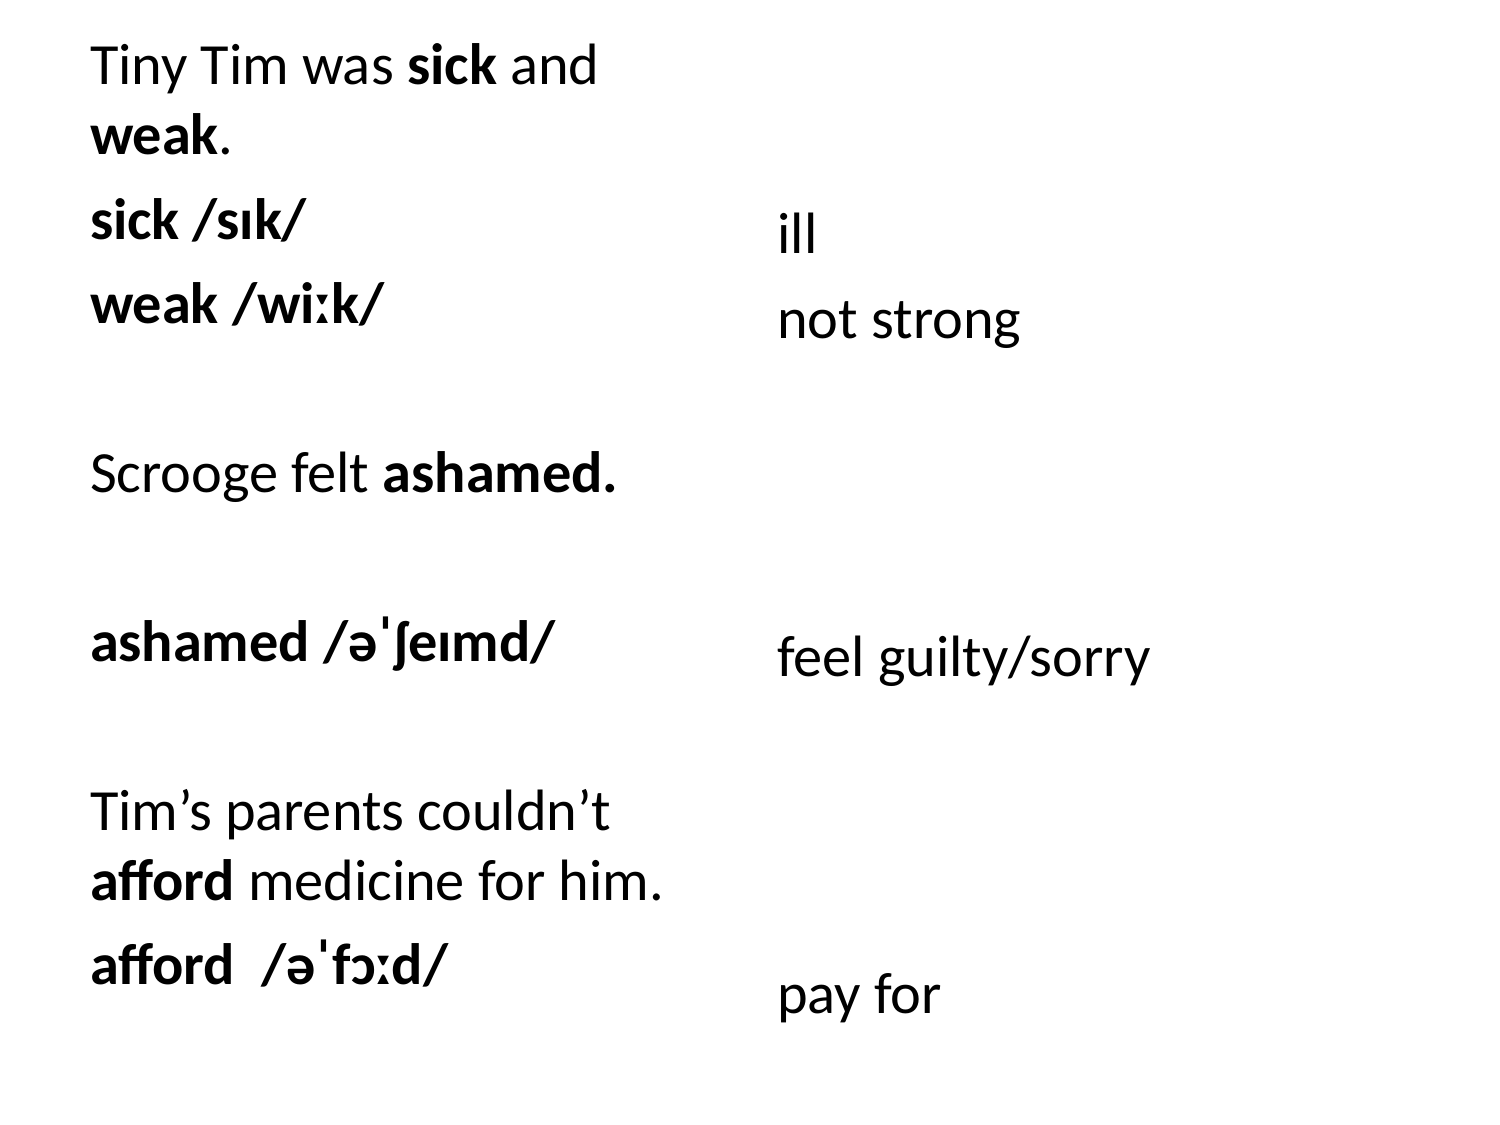

# Tiny Tim was sick and weak.
sick /sɪk/
weak /wiːk/
Scrooge felt ashamed.
ashamed /əˈʃeɪmd/
Tim’s parents couldn’t afford medicine for him.
afford /əˈfɔːd/
ill
not strong
feel guilty/sorry
pay for